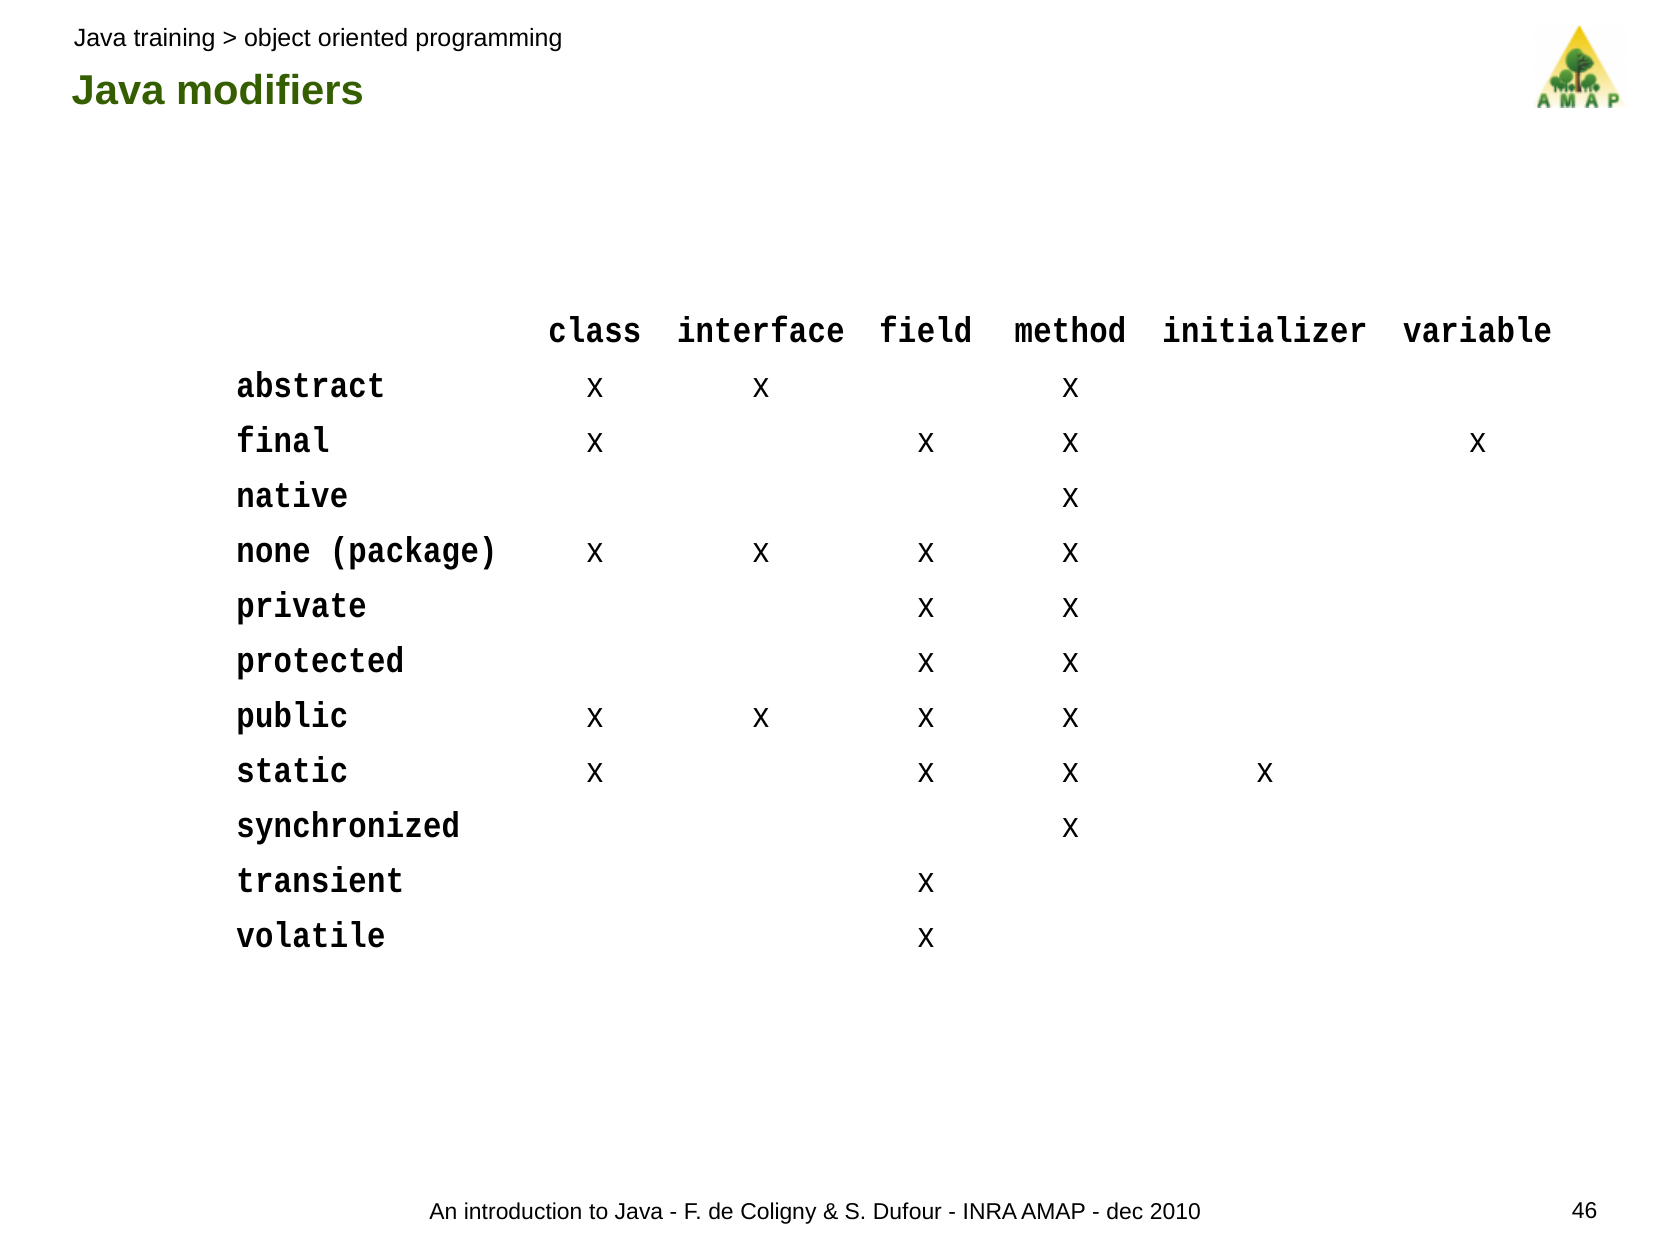

Java training > object oriented programming
Java modifiers
46